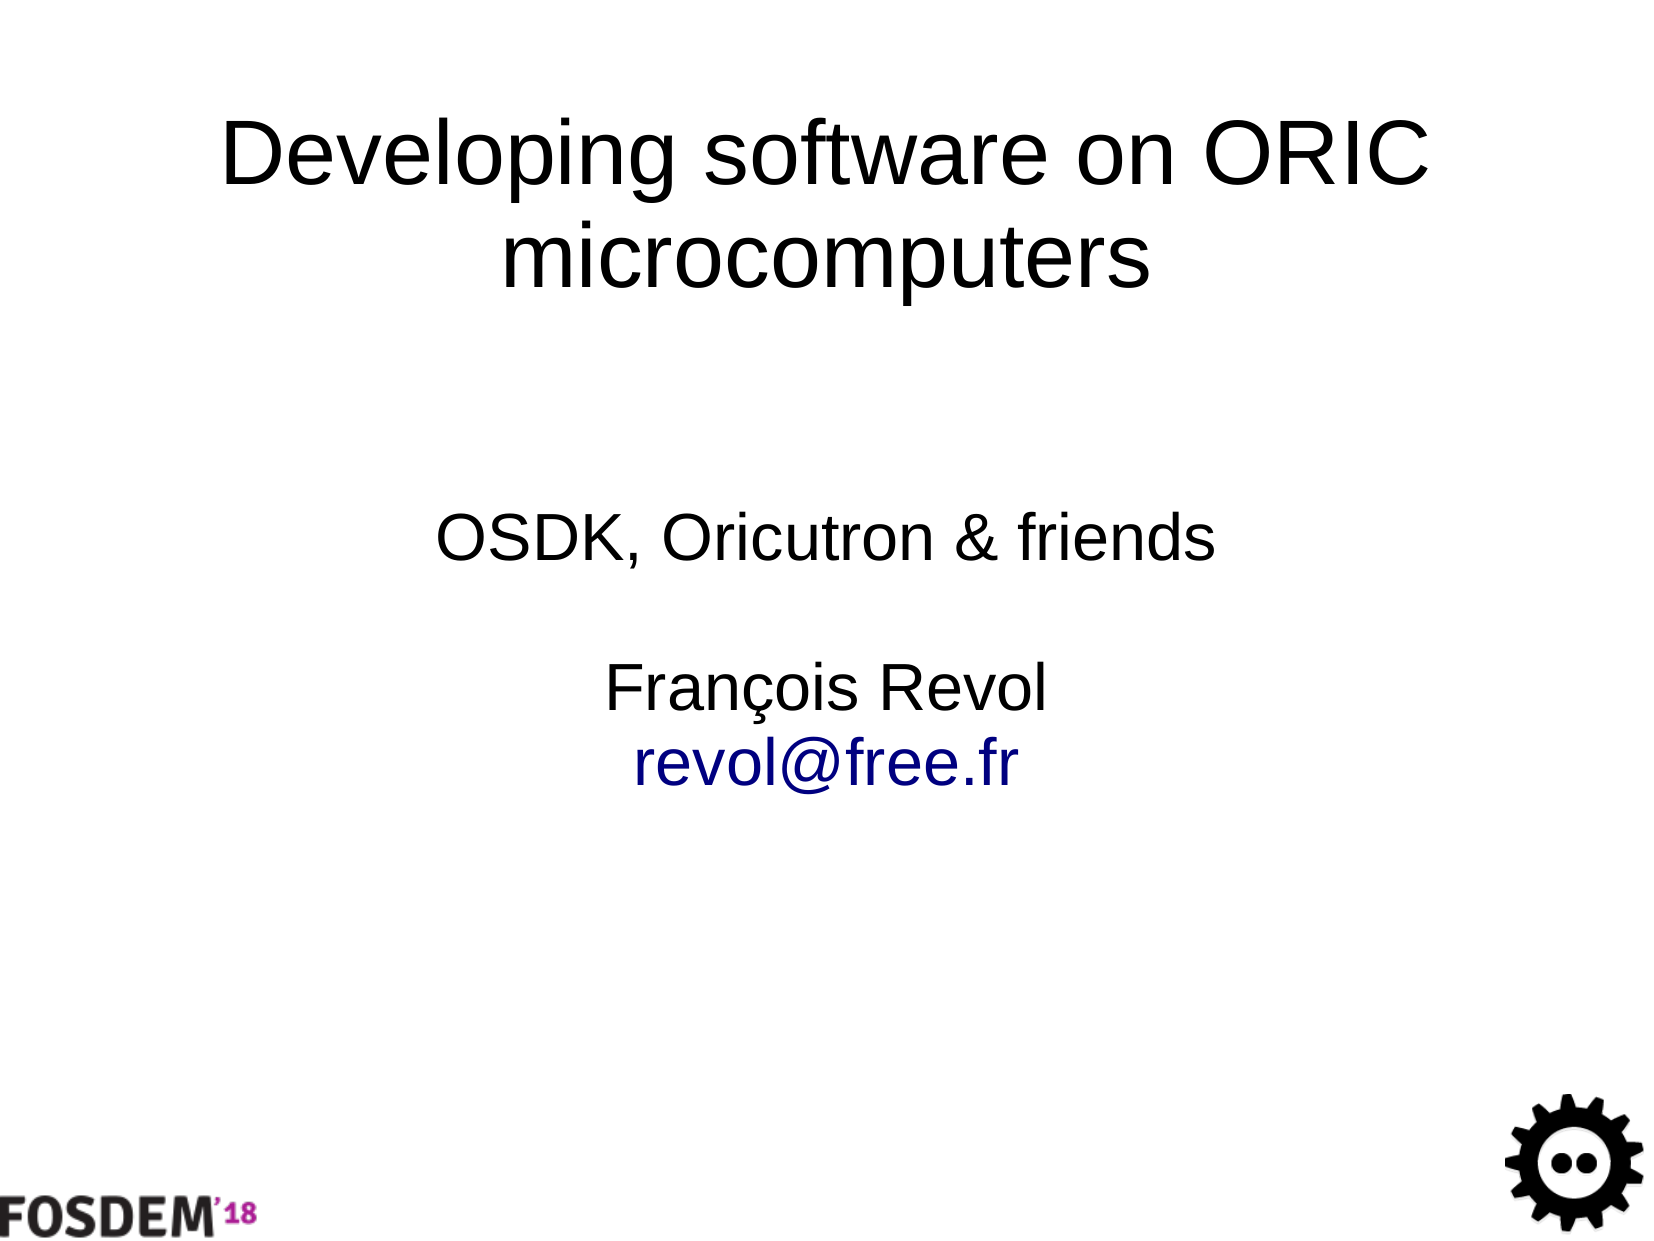

# Developing software on ORIC microcomputers
OSDK, Oricutron & friends
François Revol
revol@free.fr